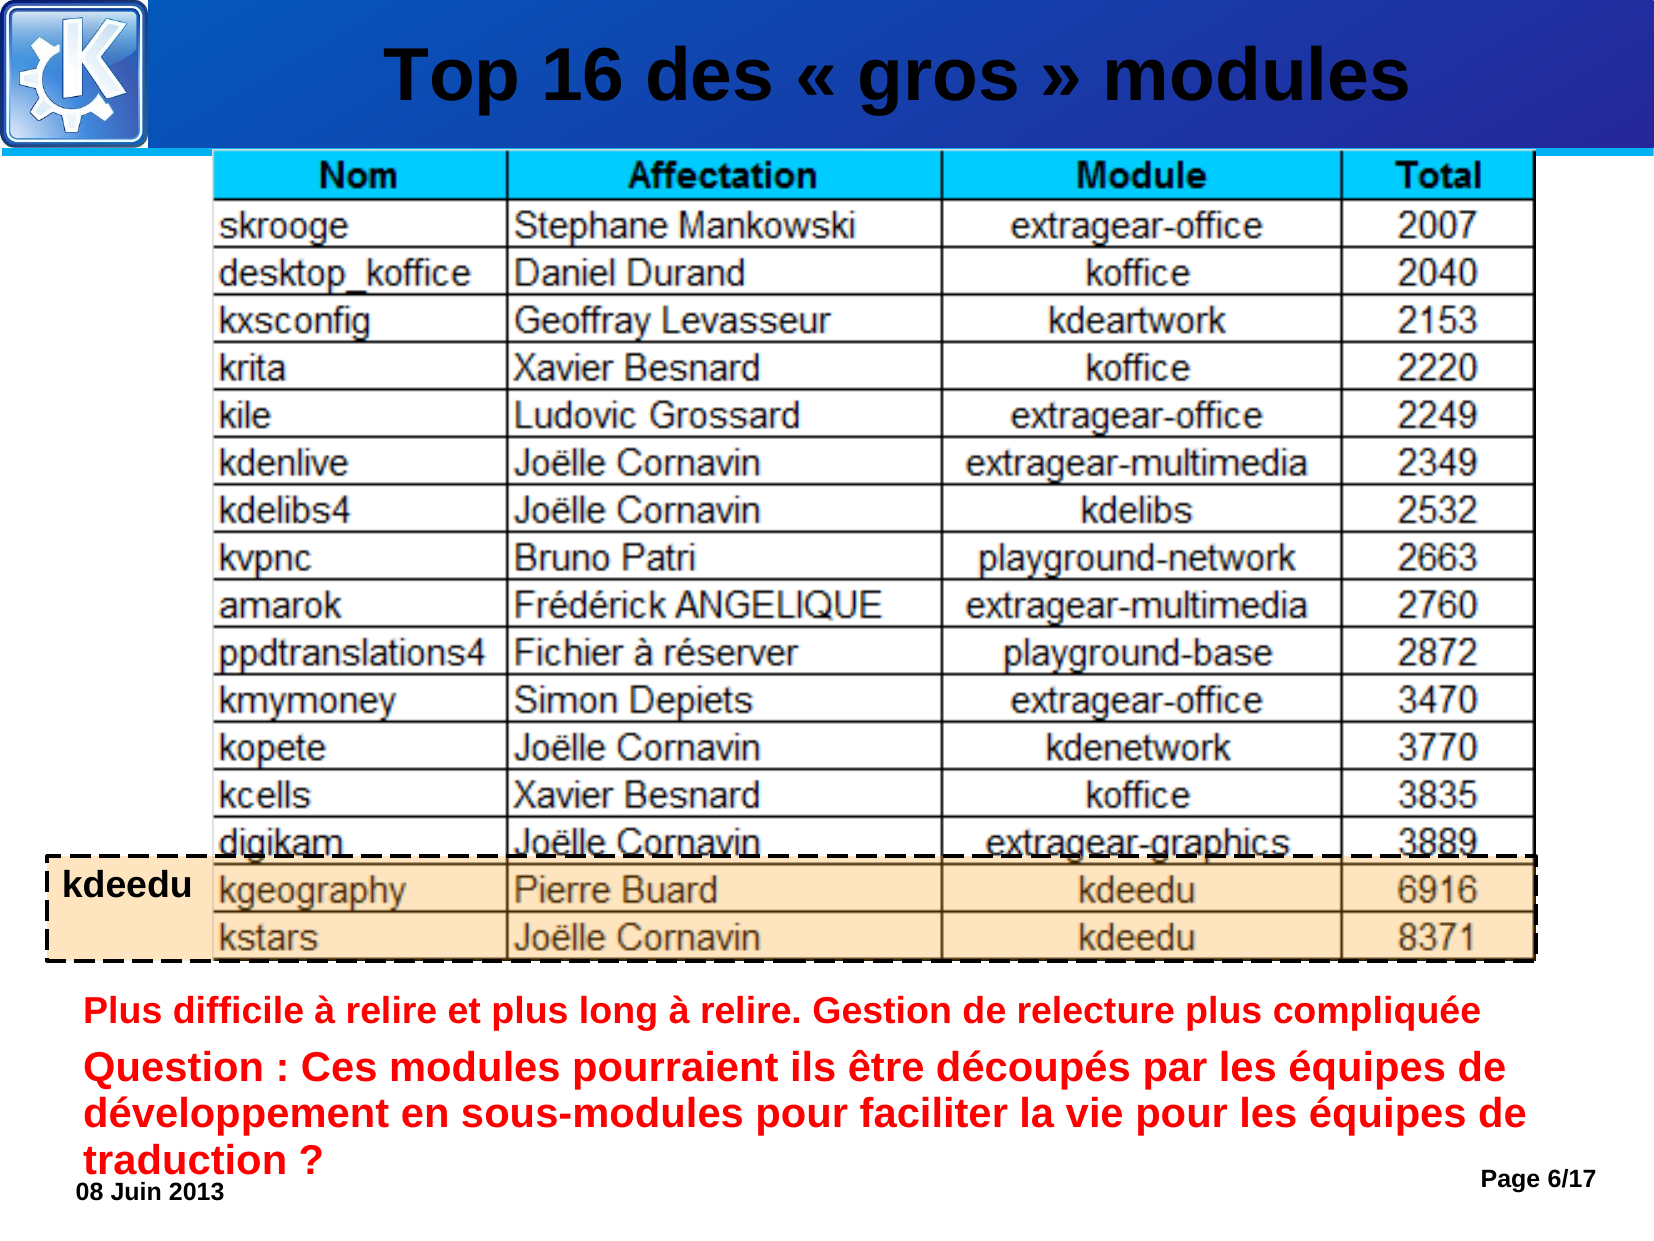

Top 16 des « gros » modules
kdeedu
Plus difficile à relire et plus long à relire. Gestion de relecture plus compliquée
Question : Ces modules pourraient ils être découpés par les équipes de développement en sous-modules pour faciliter la vie pour les équipes de traduction ?